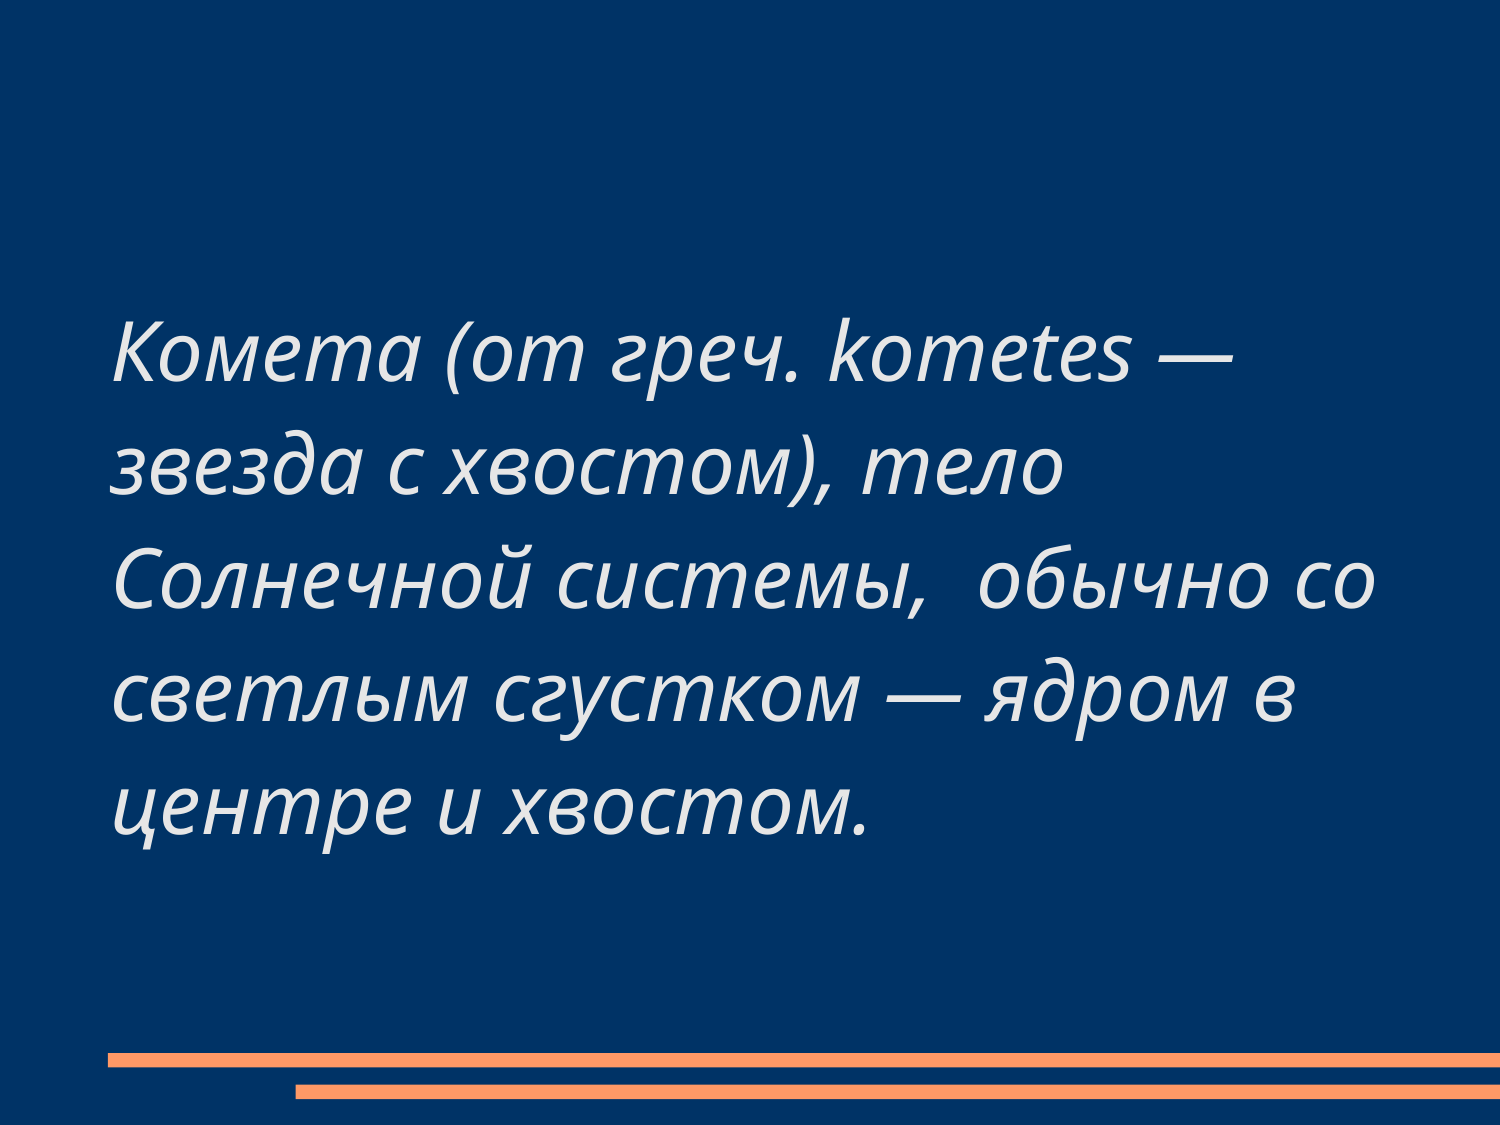

#
Комета (от греч. kometes — звезда с хвостом), тело Солнечной системы, обычно со светлым сгустком — ядром в центре и хвостом.